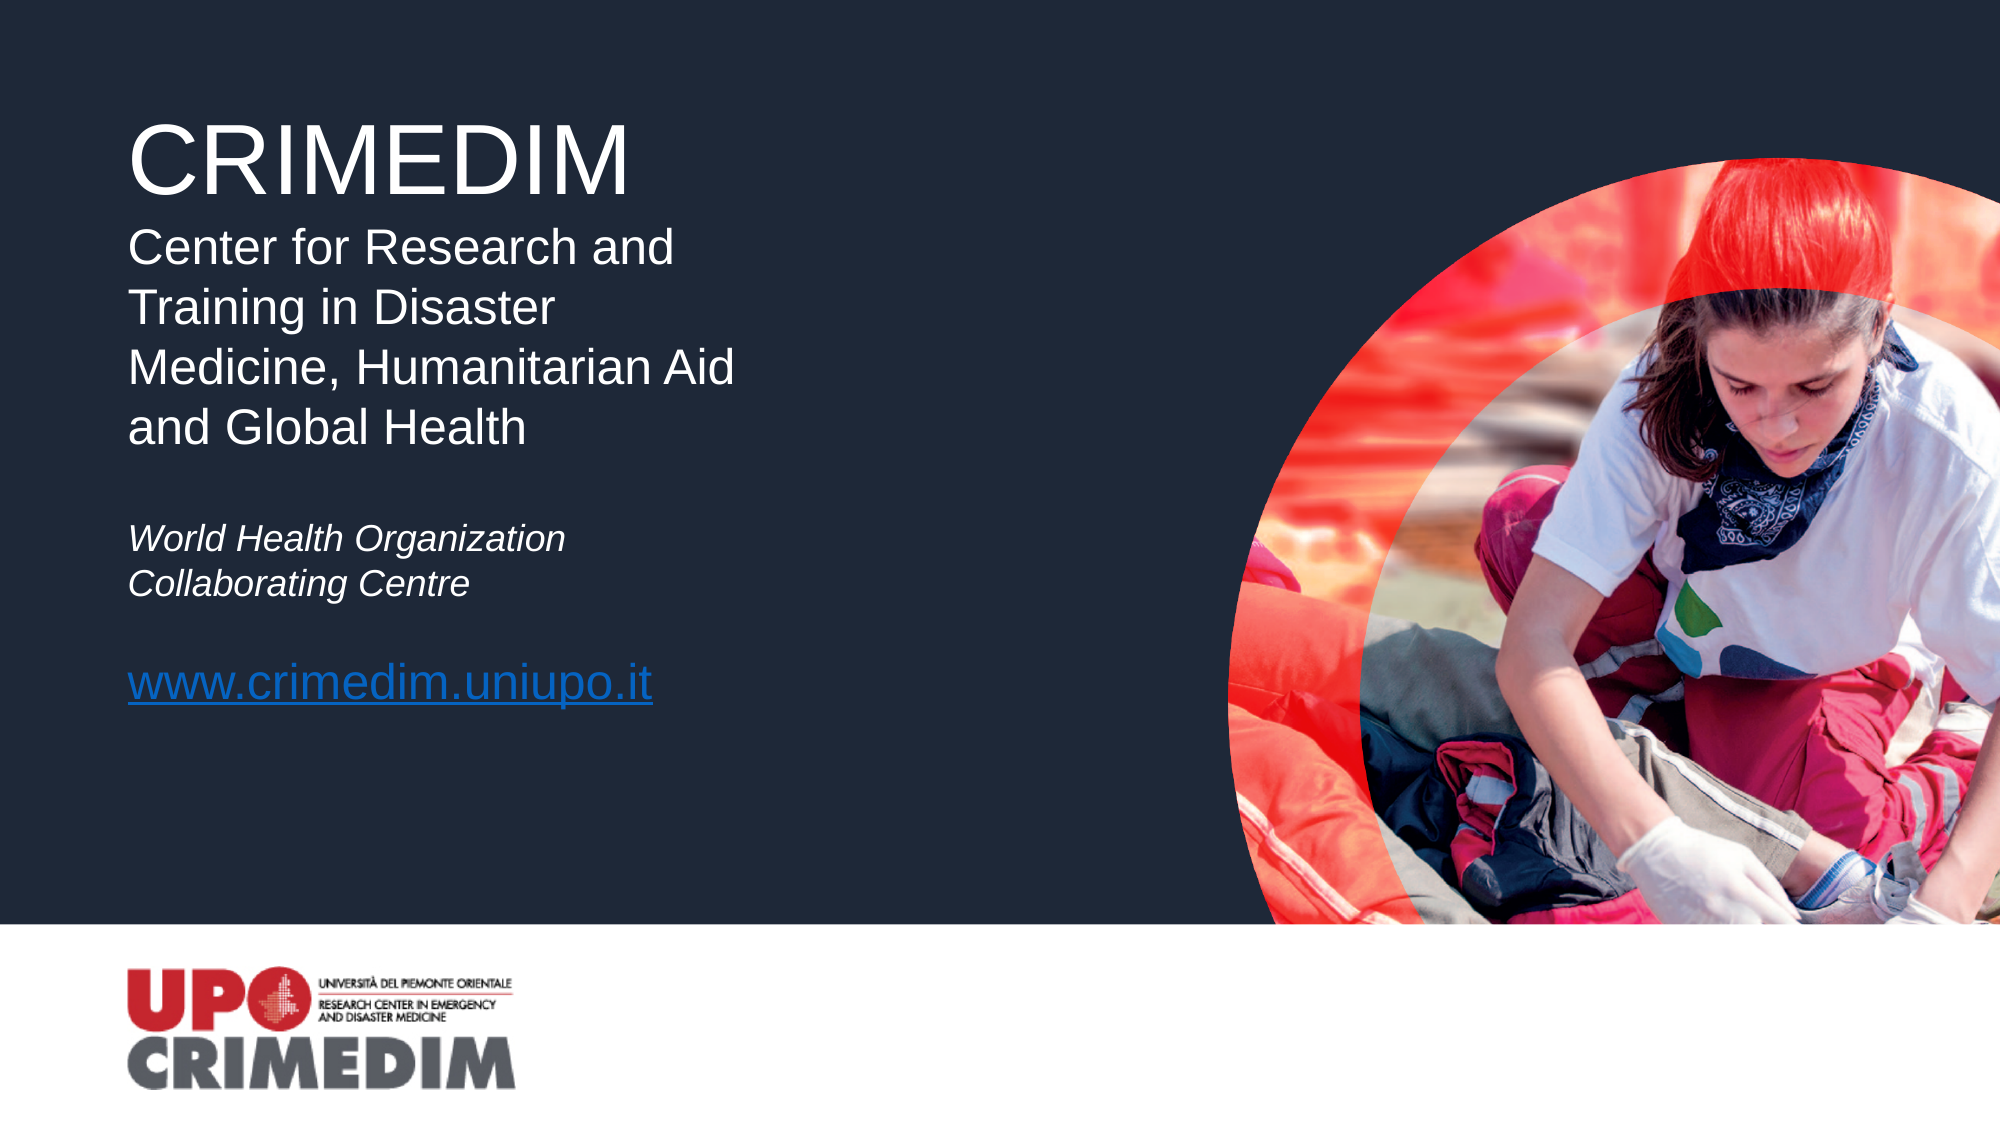

# CRIMEDIM Center for Research and Training in Disaster Medicine, Humanitarian Aid and Global Health World Health Organization Collaborating Centre www.crimedim.uniupo.it